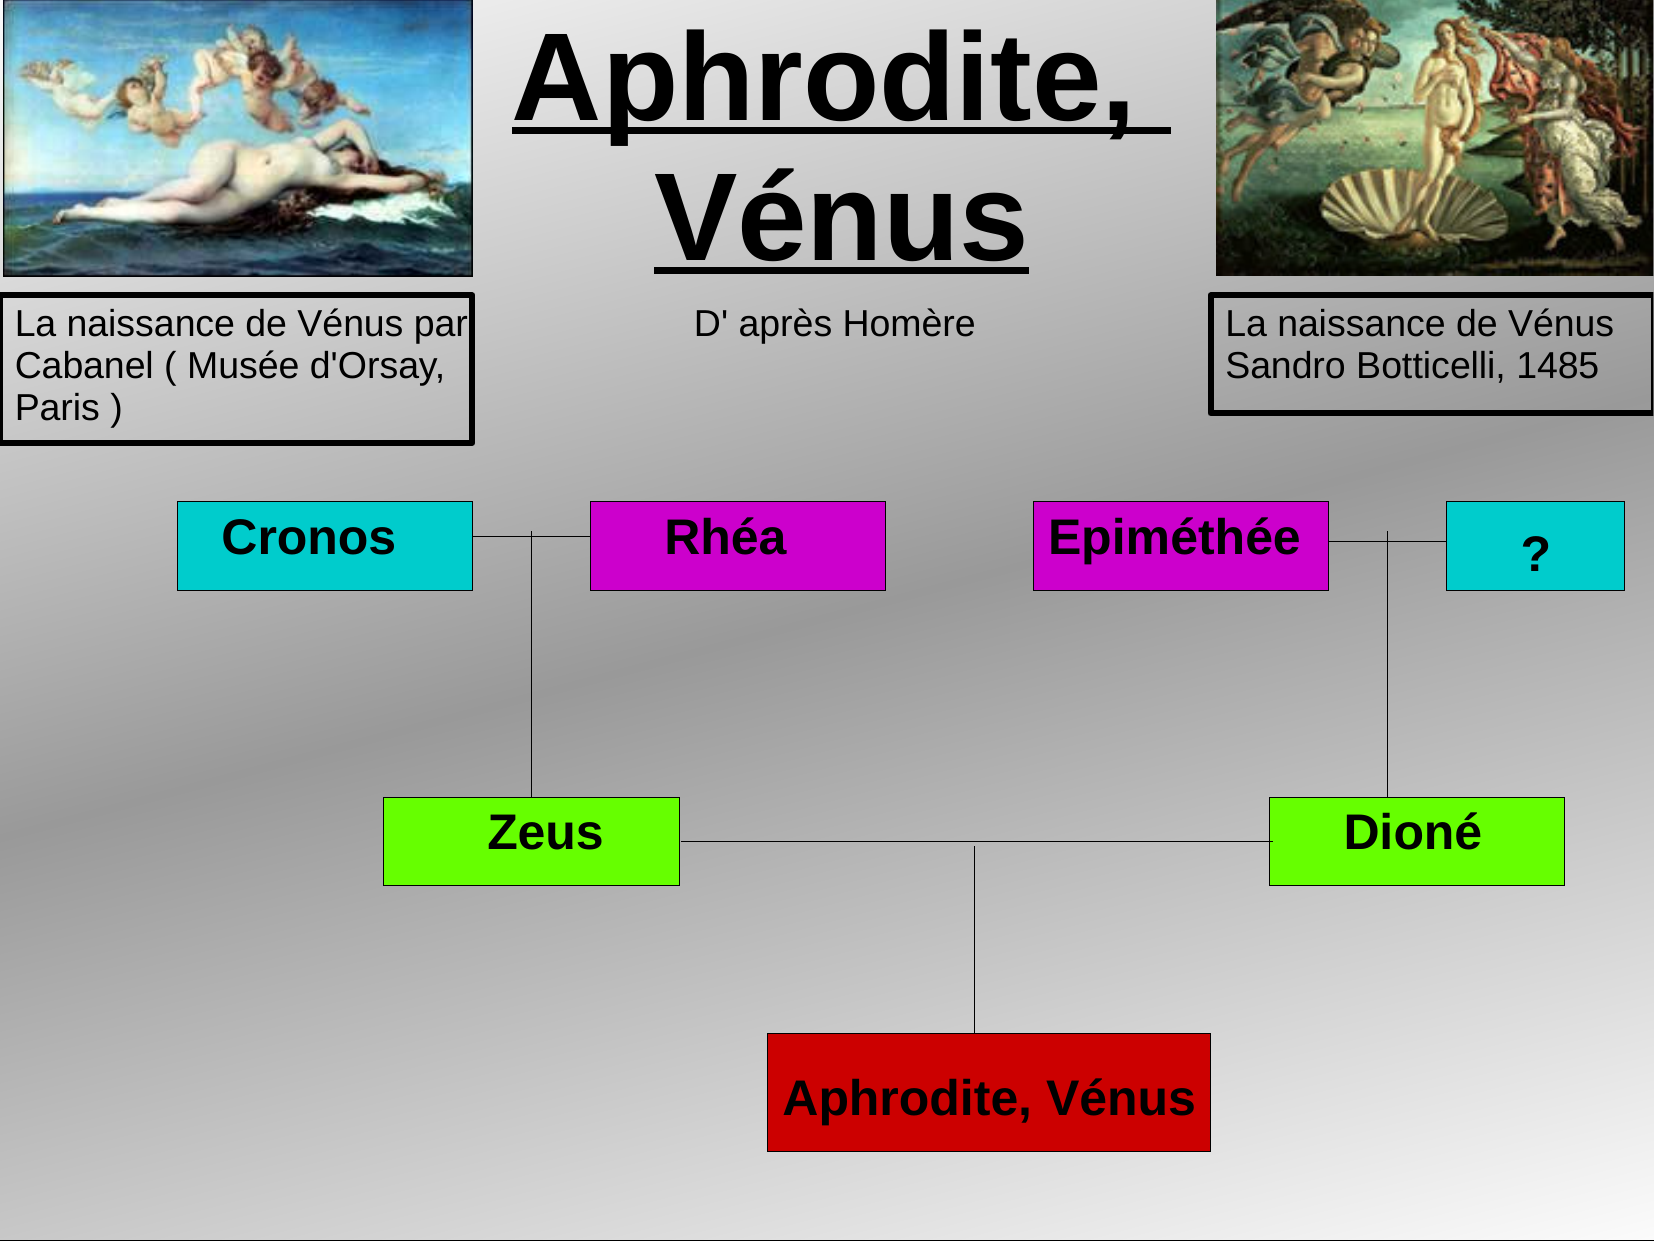

Aphrodite,
Vénus
La naissance de Vénus par
Cabanel ( Musée d'Orsay,
Paris )
D' après Homère
La naissance de Vénus
Sandro Botticelli, 1485
Cronos
Rhéa
Epiméthée
?
Zeus
Dioné
Aphrodite, Vénus